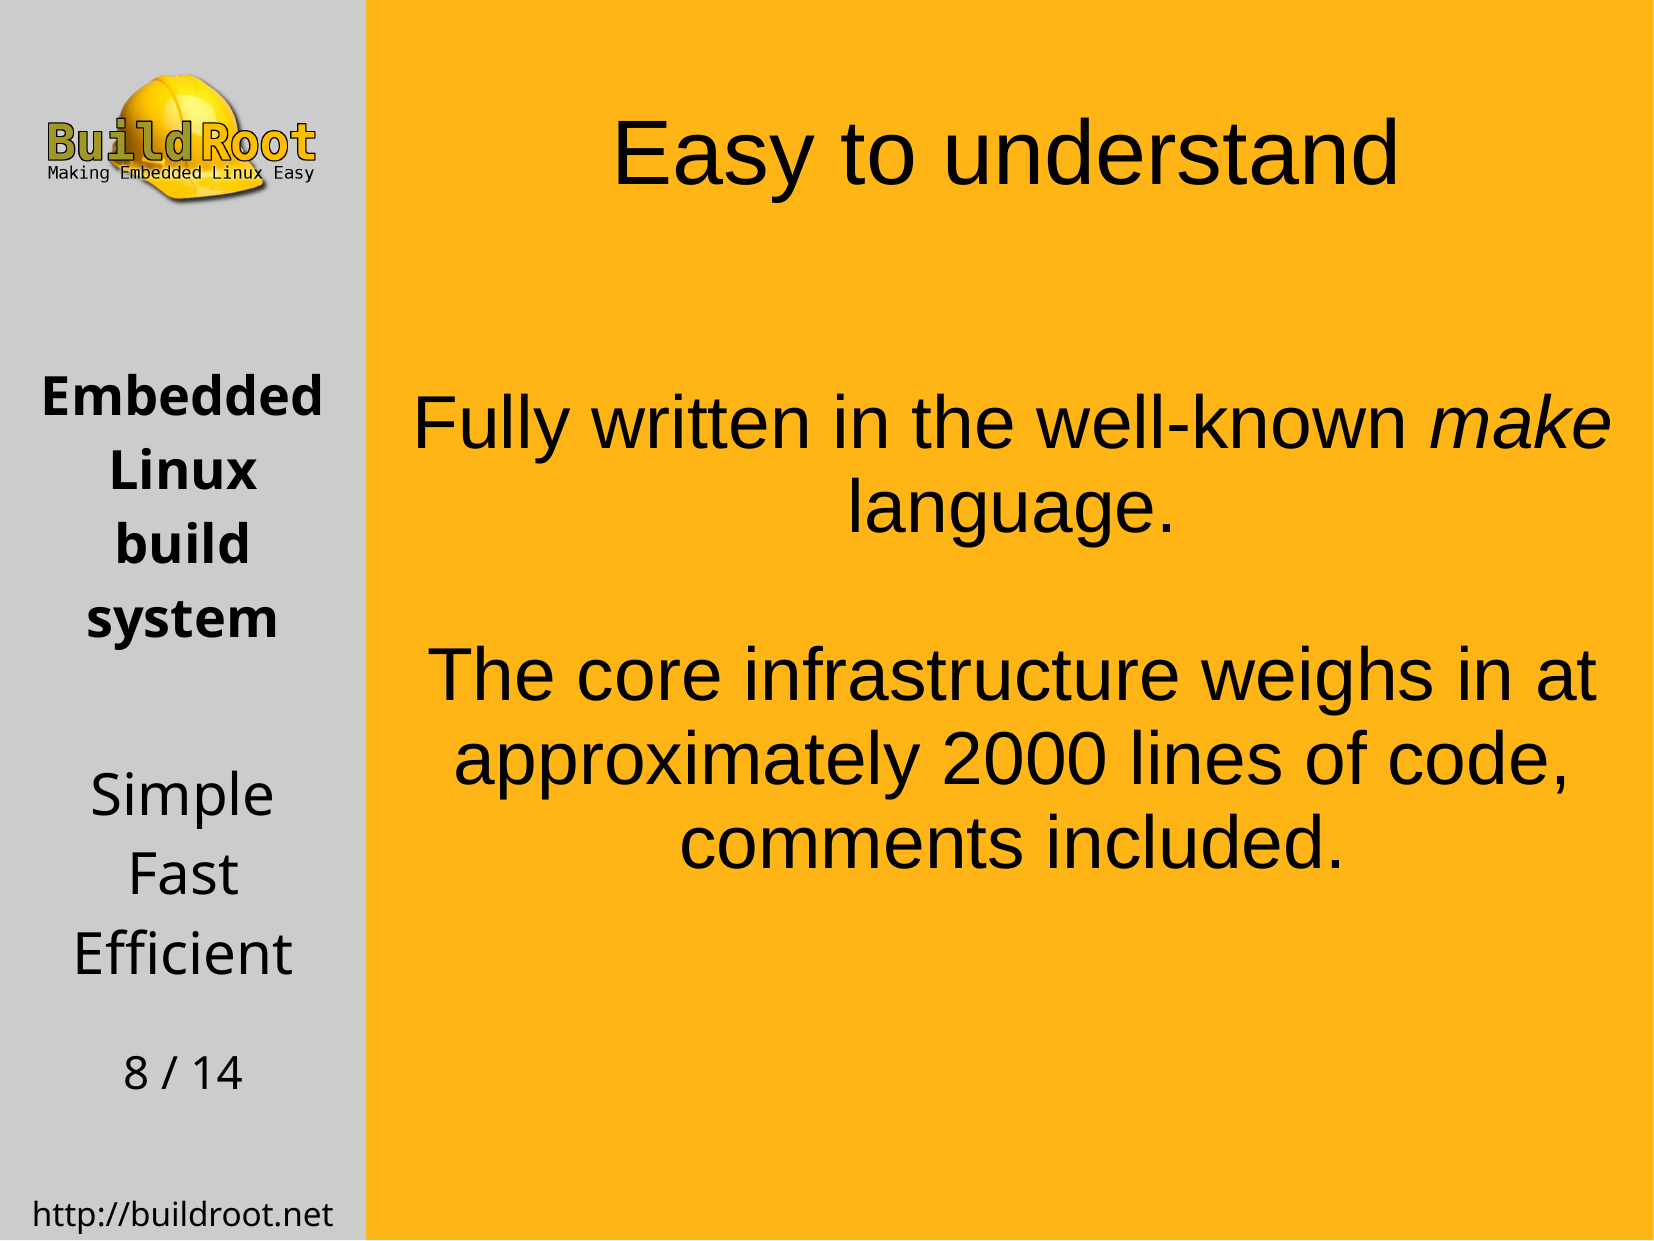

# Easy to understand
Fully written in the well-known make language.
The core infrastructure weighs in at approximately 2000 lines of code, comments included.